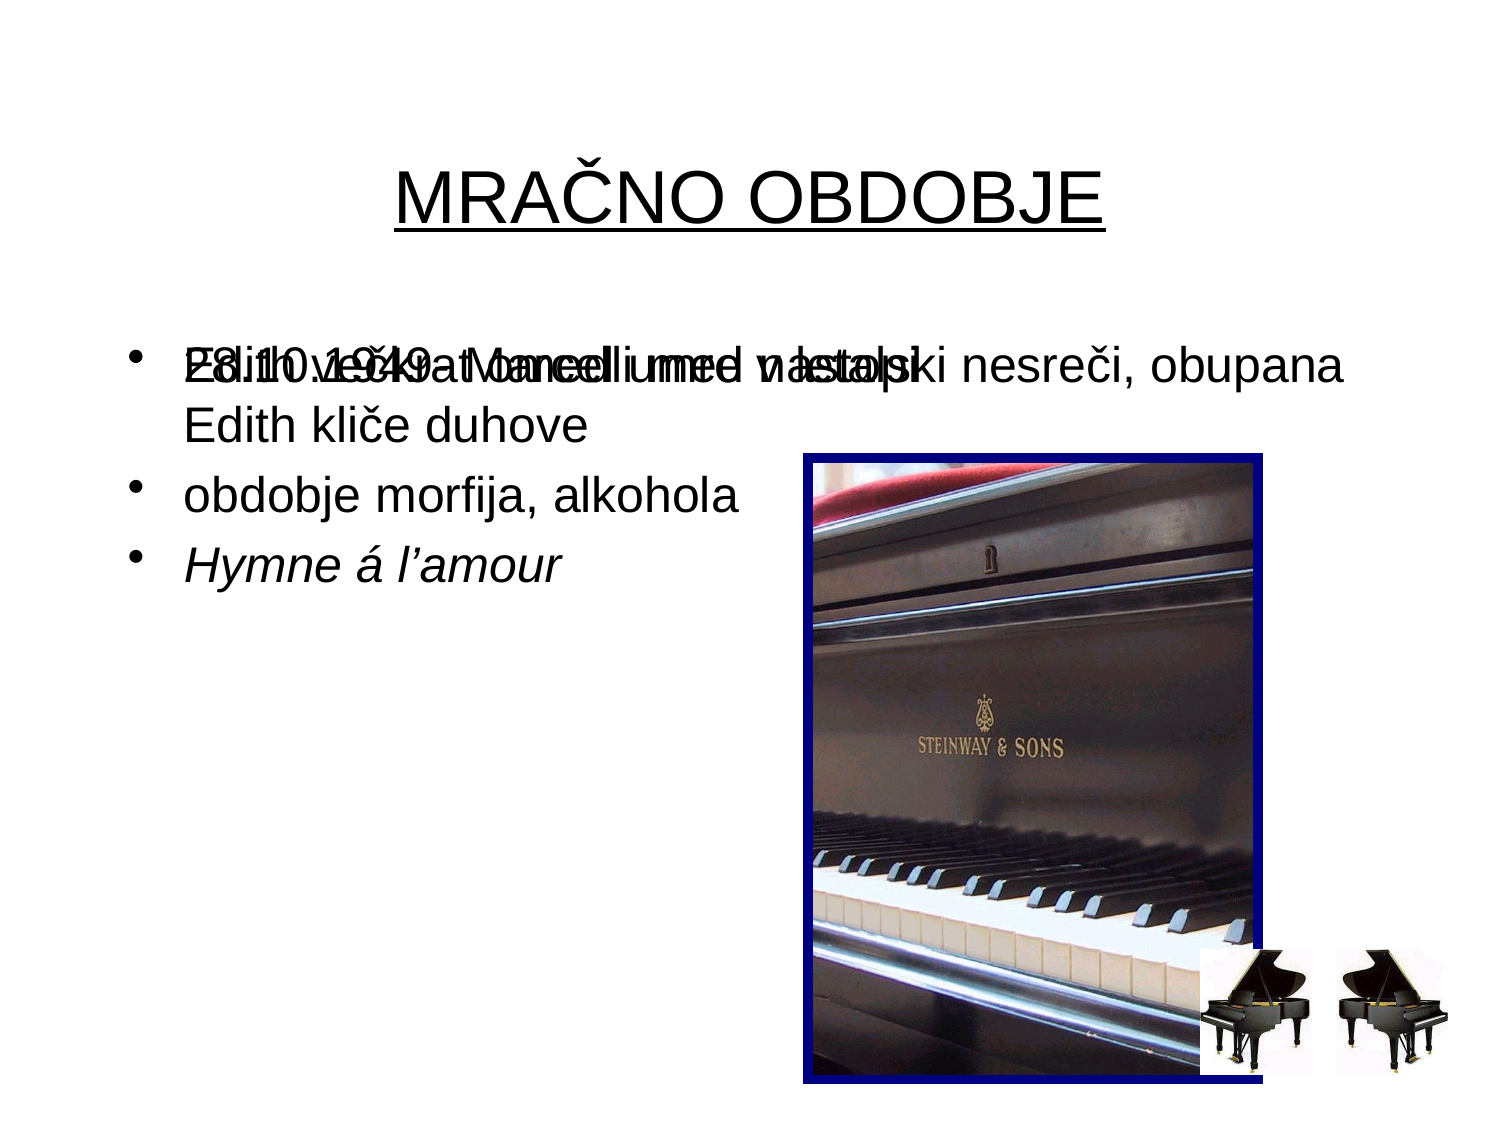

# MRAČNO OBDOBJE
28.10.1949- Marcel umre v letalski nesreči, obupana Edith kliče duhove
obdobje morfija, alkohola
Hymne á l’amour
Edith večkrat omedli med nastopi